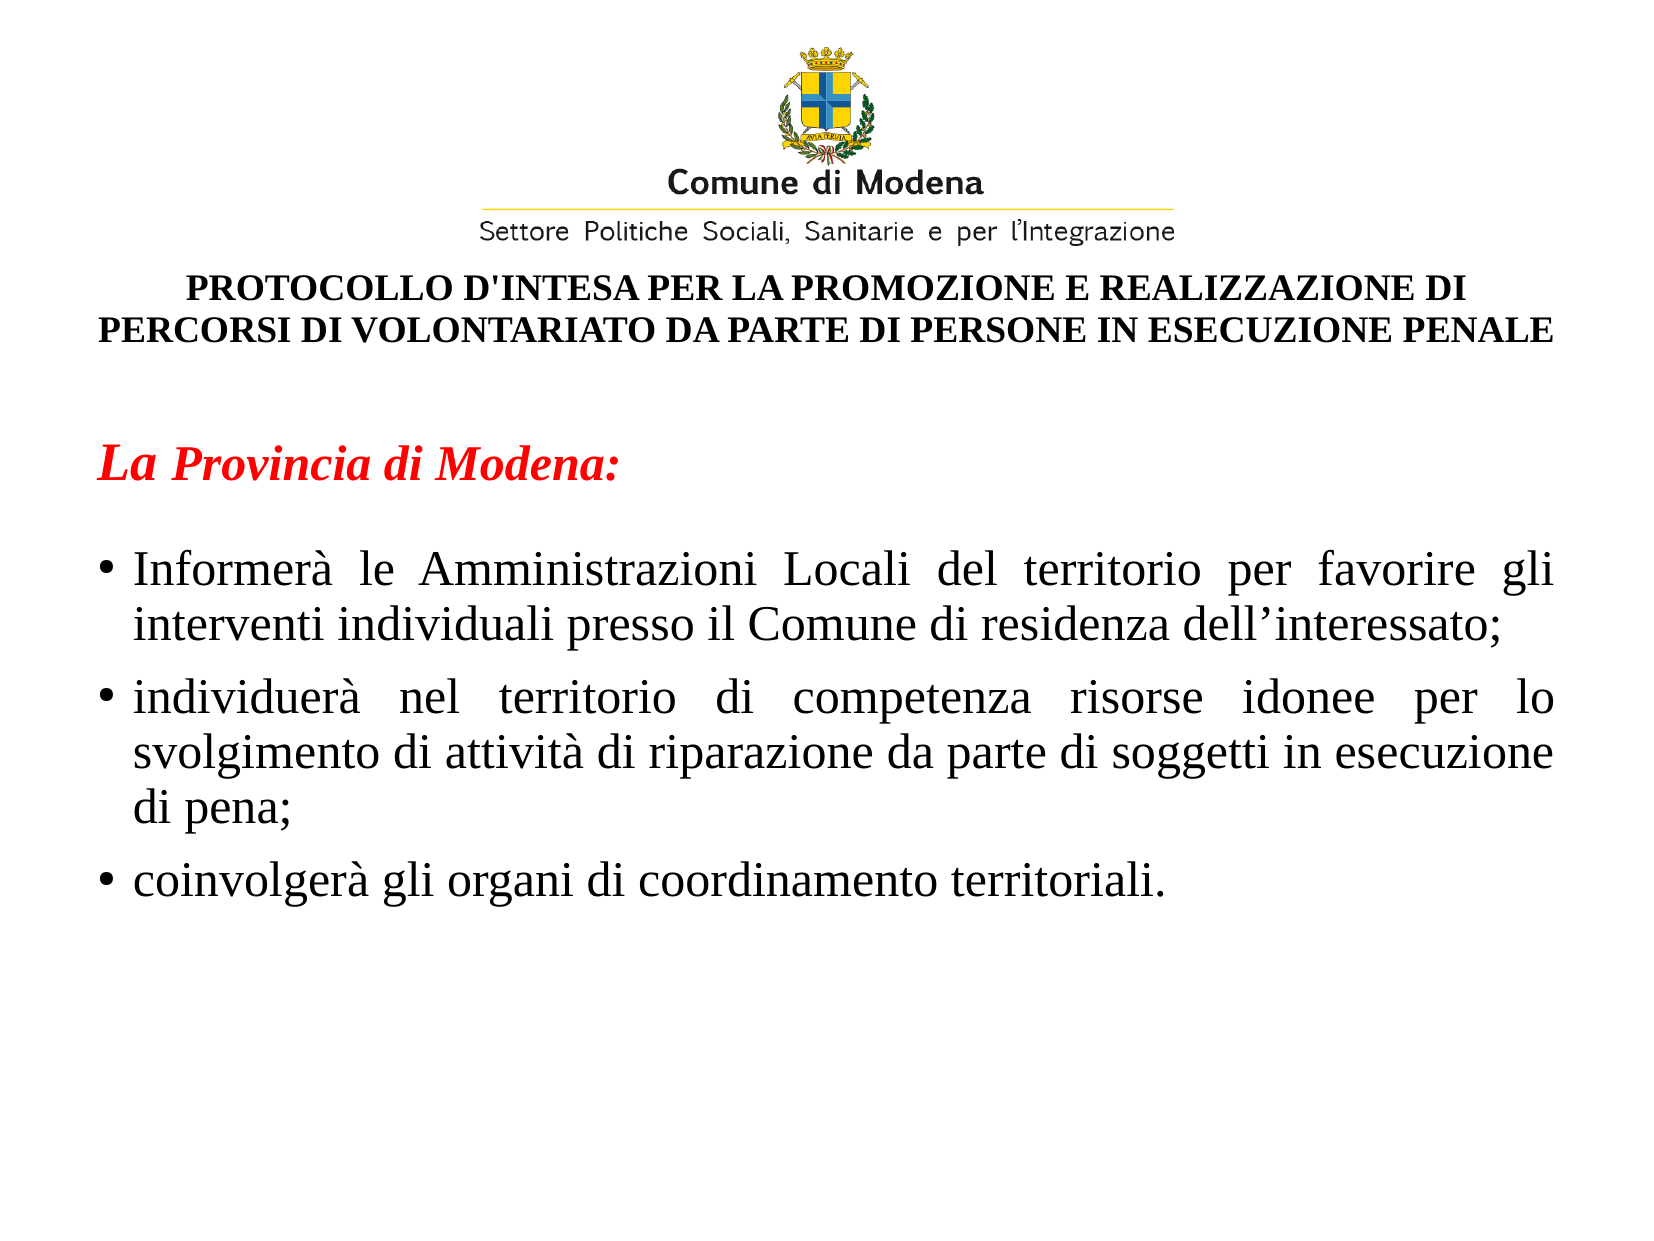

PROTOCOLLO D'INTESA PER LA PROMOZIONE E REALIZZAZIONE DI PERCORSI DI VOLONTARIATO DA PARTE DI PERSONE IN ESECUZIONE PENALE
La Provincia di Modena:
Informerà le Amministrazioni Locali del territorio per favorire gli interventi individuali presso il Comune di residenza dell’interessato;
individuerà nel territorio di competenza risorse idonee per lo svolgimento di attività di riparazione da parte di soggetti in esecuzione di pena;
coinvolgerà gli organi di coordinamento territoriali.